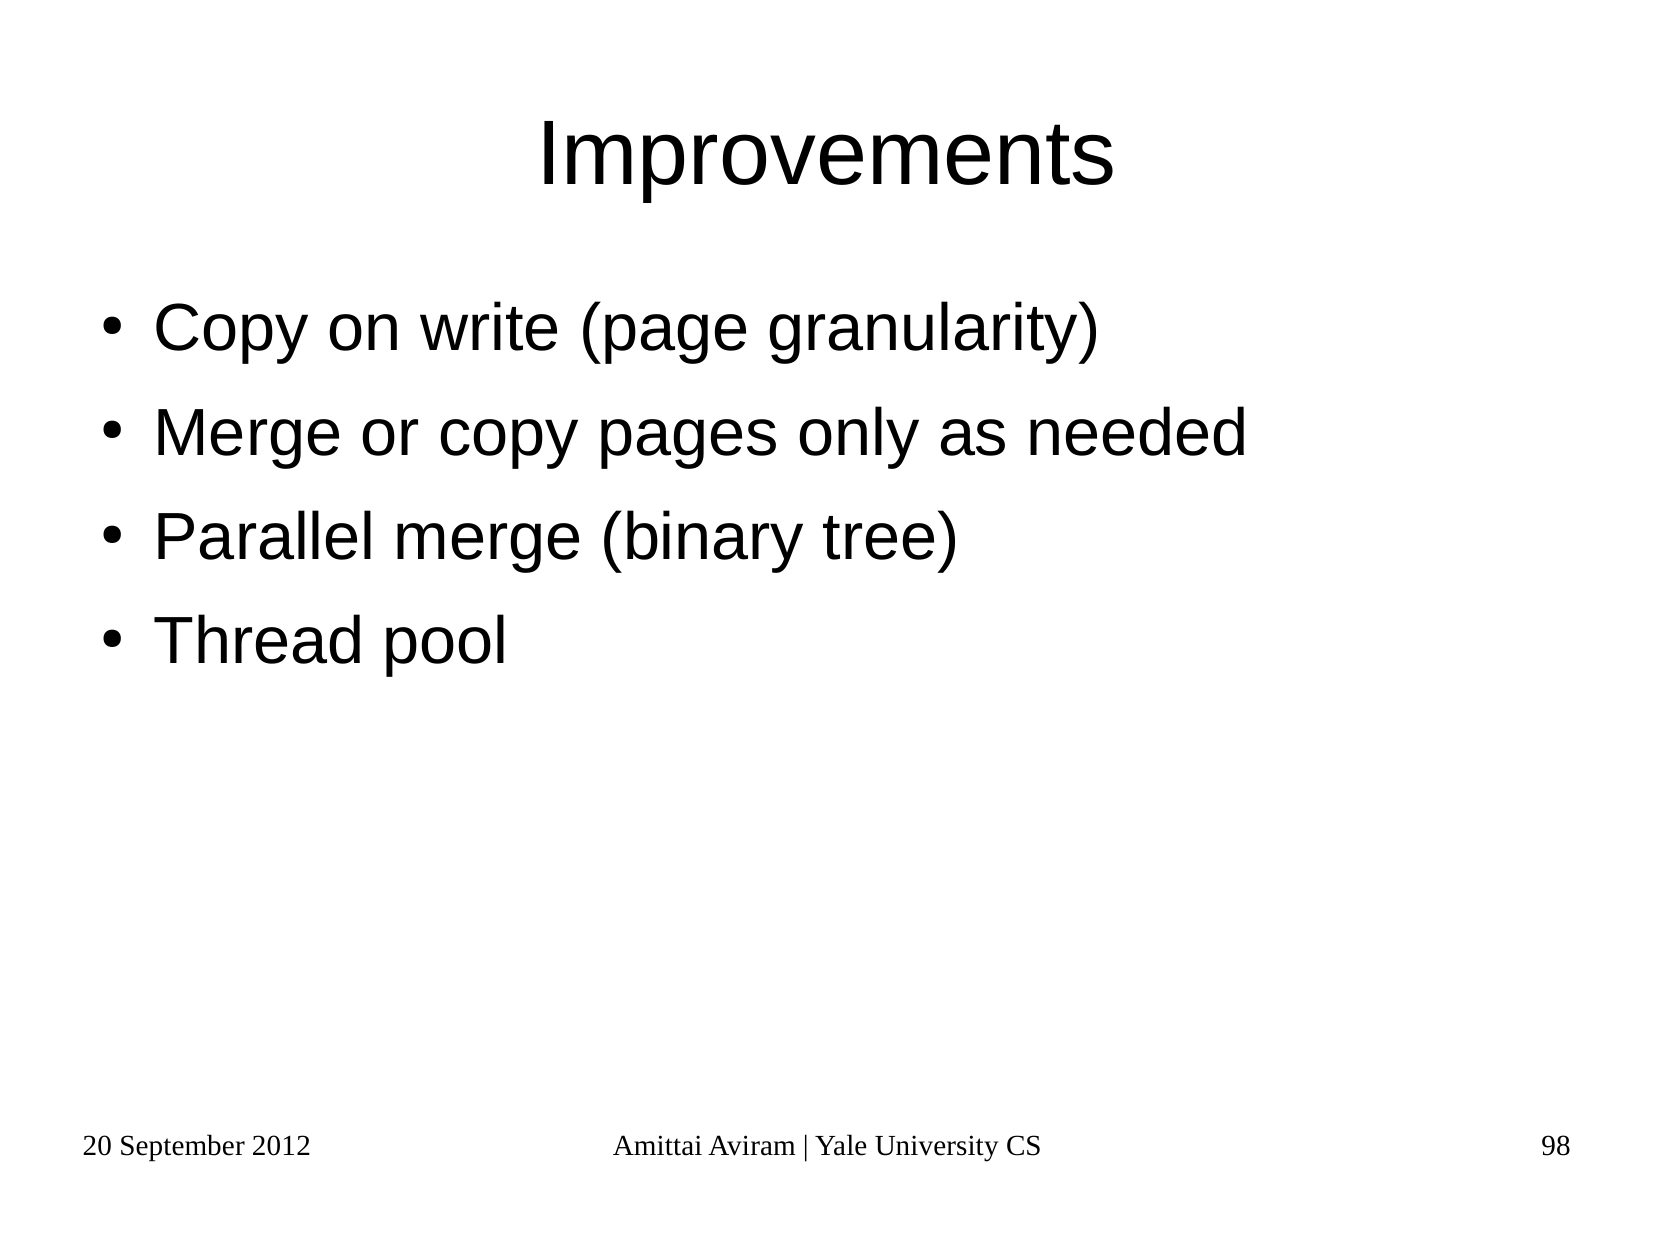

# Improvements
Copy on write (page granularity)
Merge or copy pages only as needed
Parallel merge (binary tree)
Thread pool
98